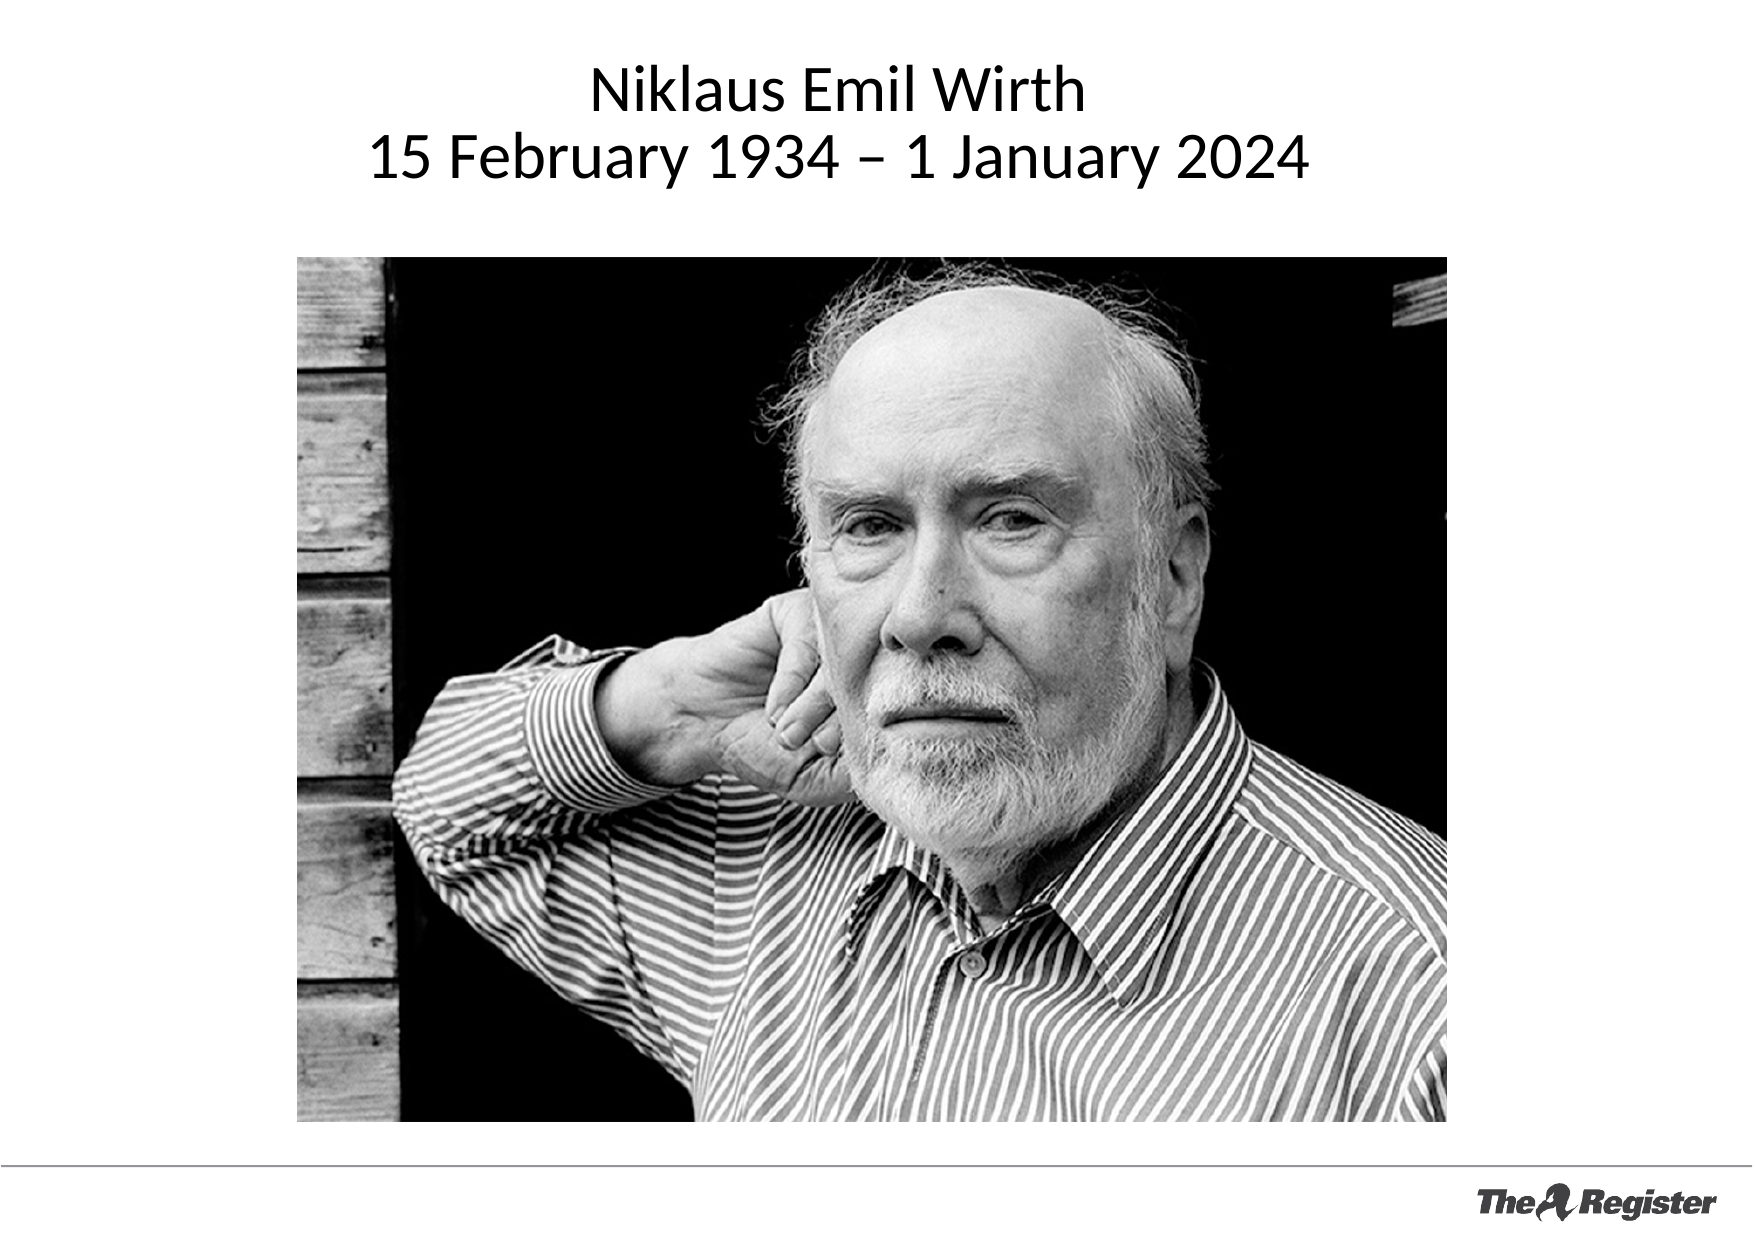

# Niklaus Emil Wirth 15 February 1934 – 1 January 2024
Talk № 4